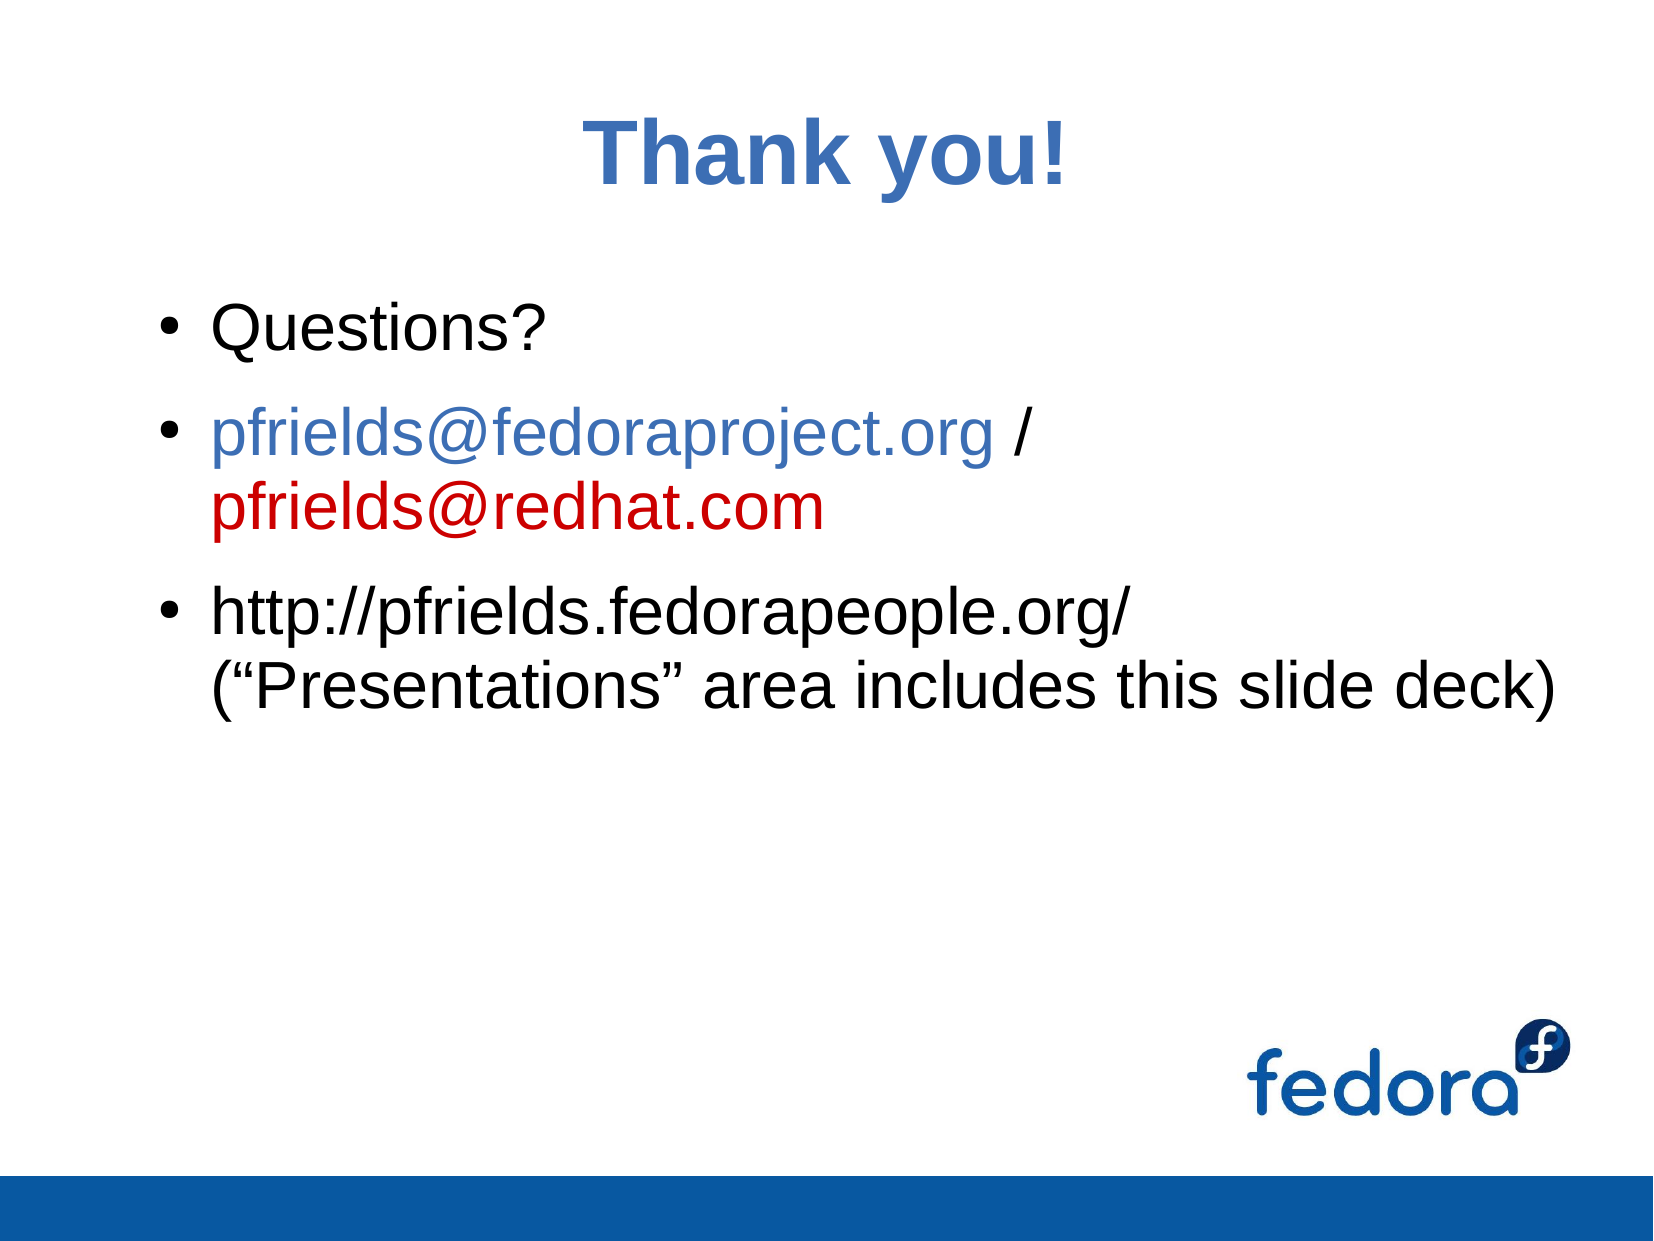

# Thank you!
Questions?
pfrields@fedoraproject.org / pfrields@redhat.com
http://pfrields.fedorapeople.org/
(“Presentations” area includes this slide deck)